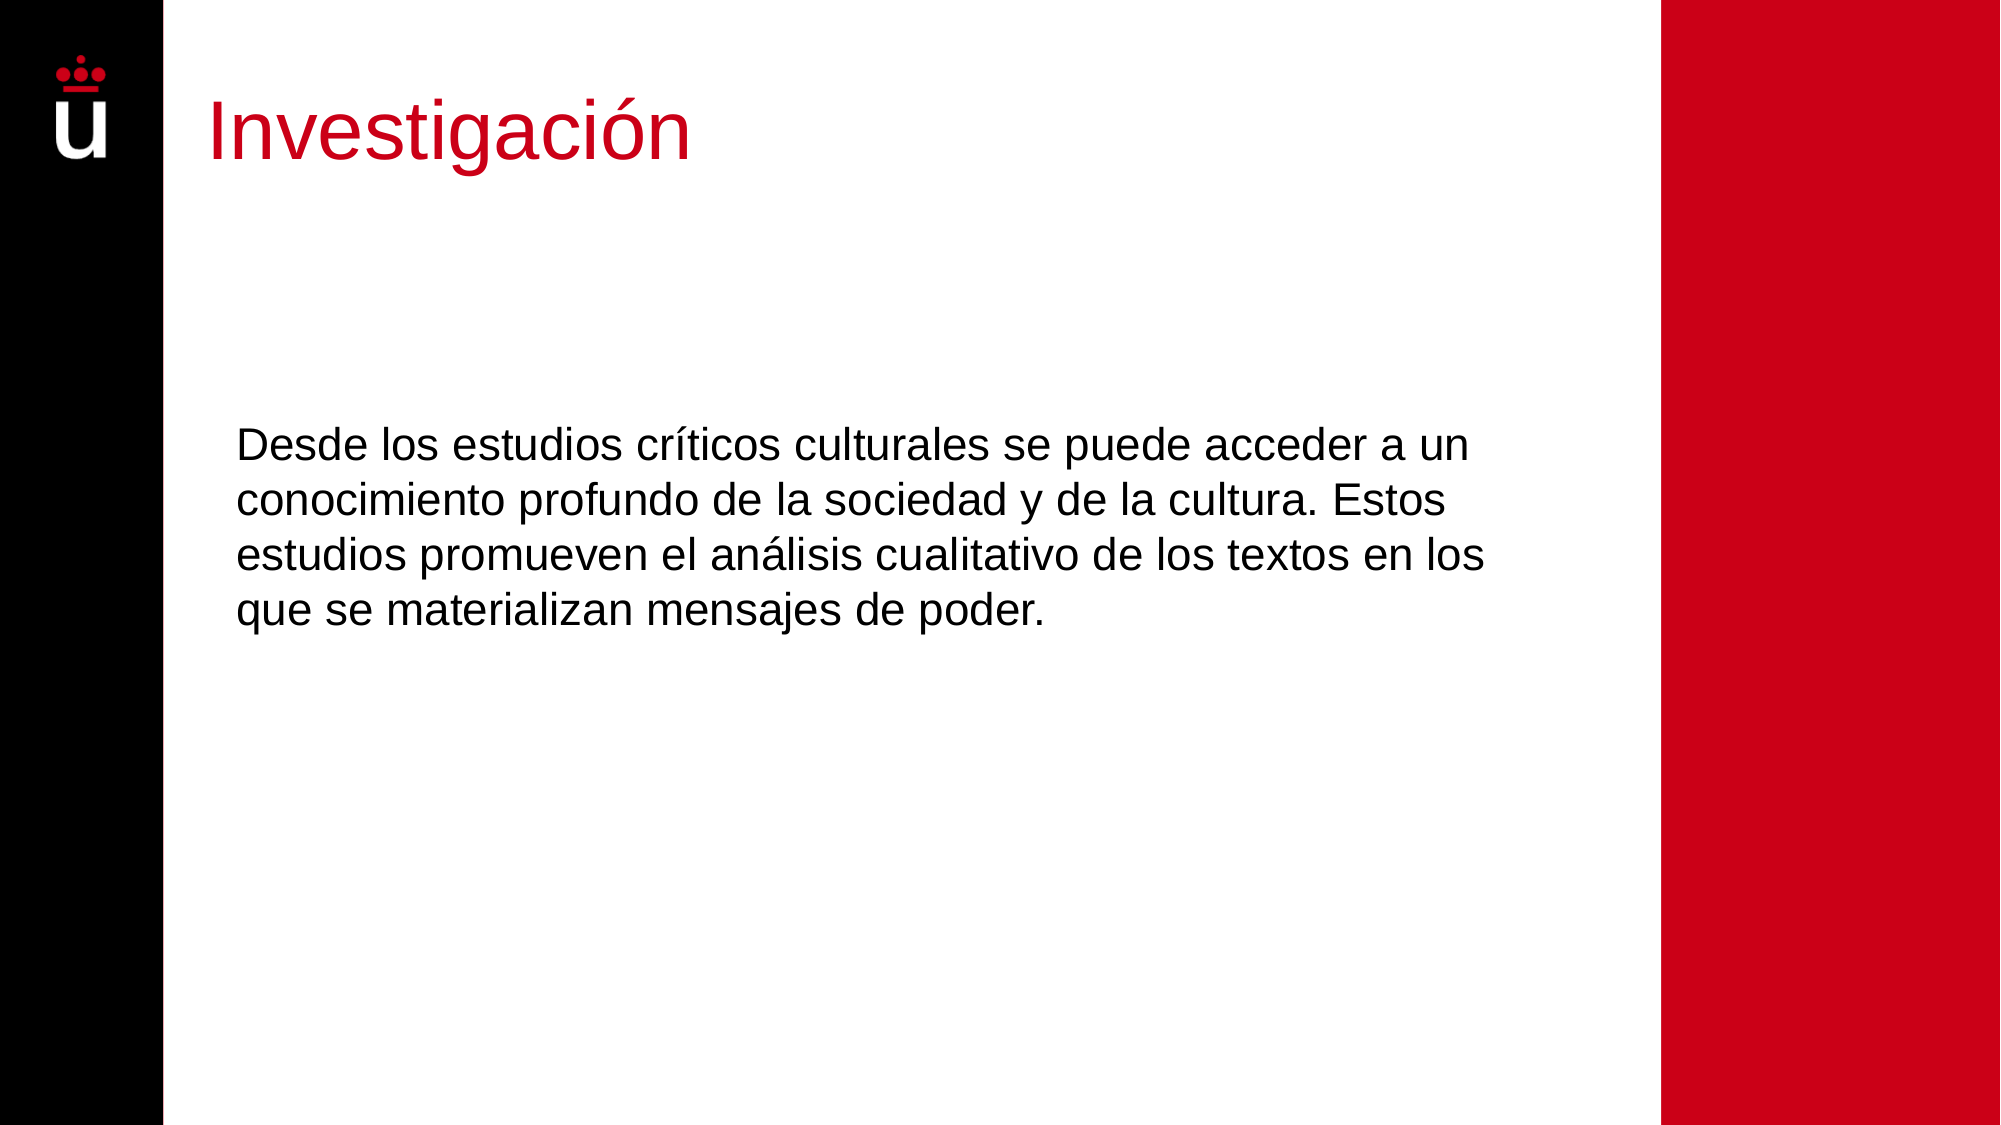

Investigación
# Desde los estudios críticos culturales se puede acceder a un conocimiento profundo de la sociedad y de la cultura. Estos estudios promueven el análisis cualitativo de los textos en los que se materializan mensajes de poder.